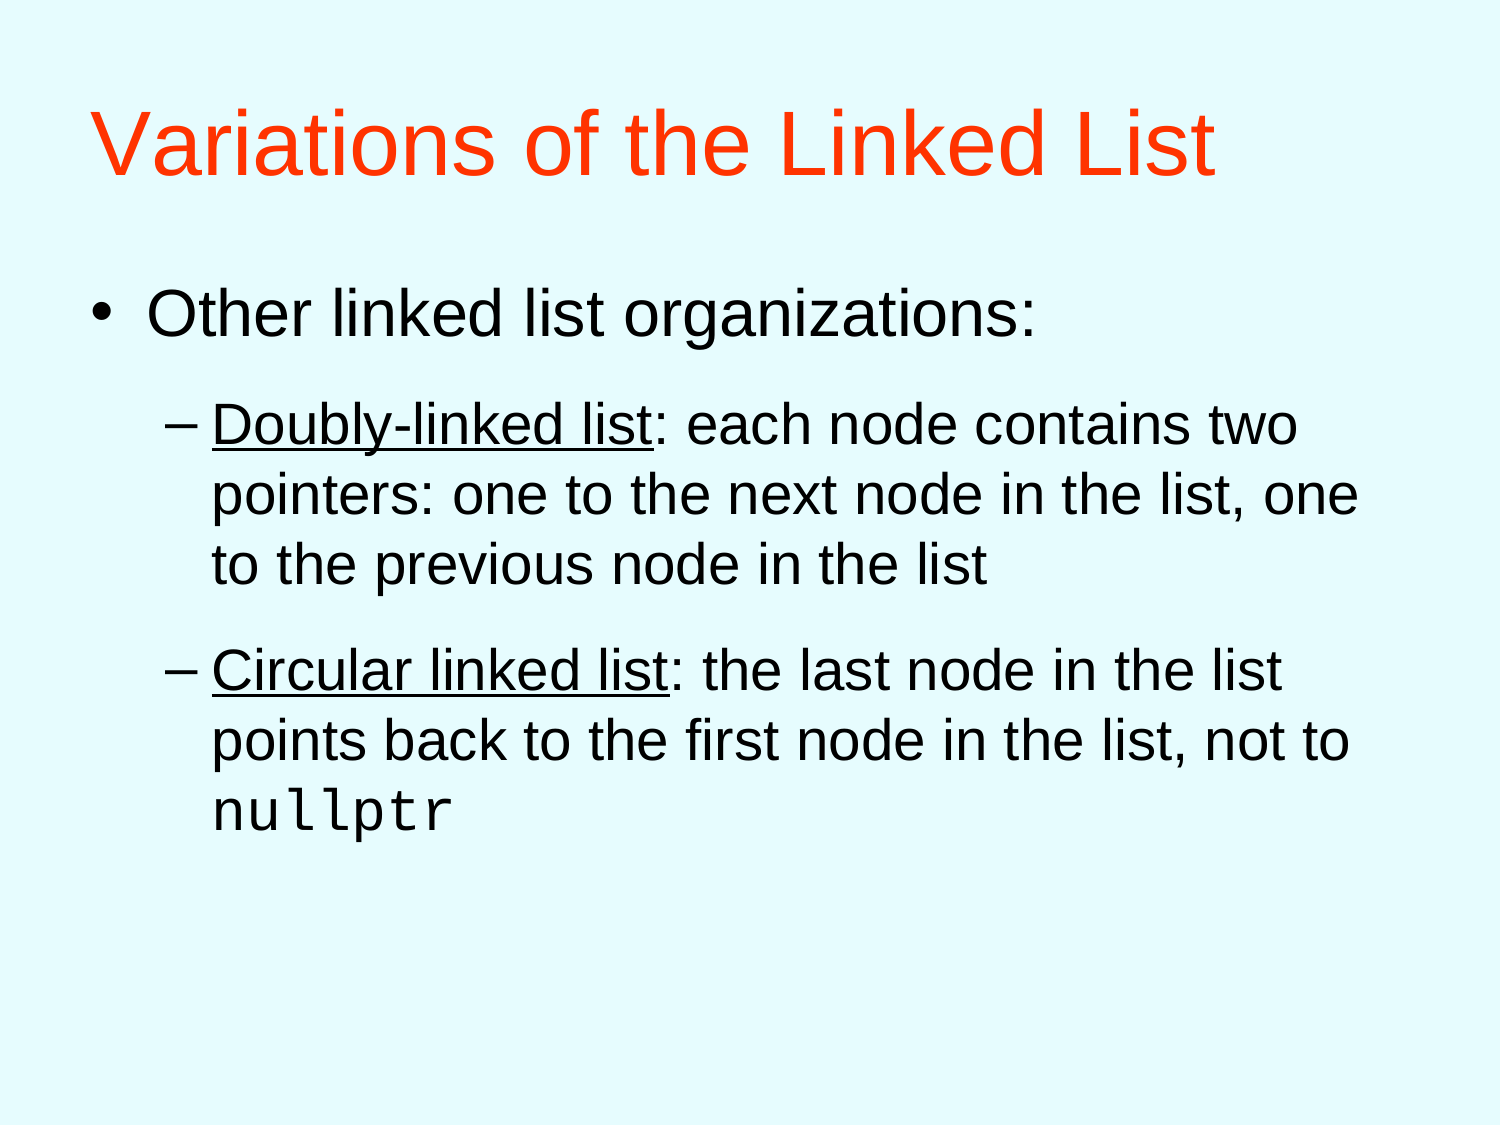

# Variations of the Linked List
Other linked list organizations:
Doubly-linked list: each node contains two pointers: one to the next node in the list, one to the previous node in the list
Circular linked list: the last node in the list points back to the first node in the list, not to nullptr